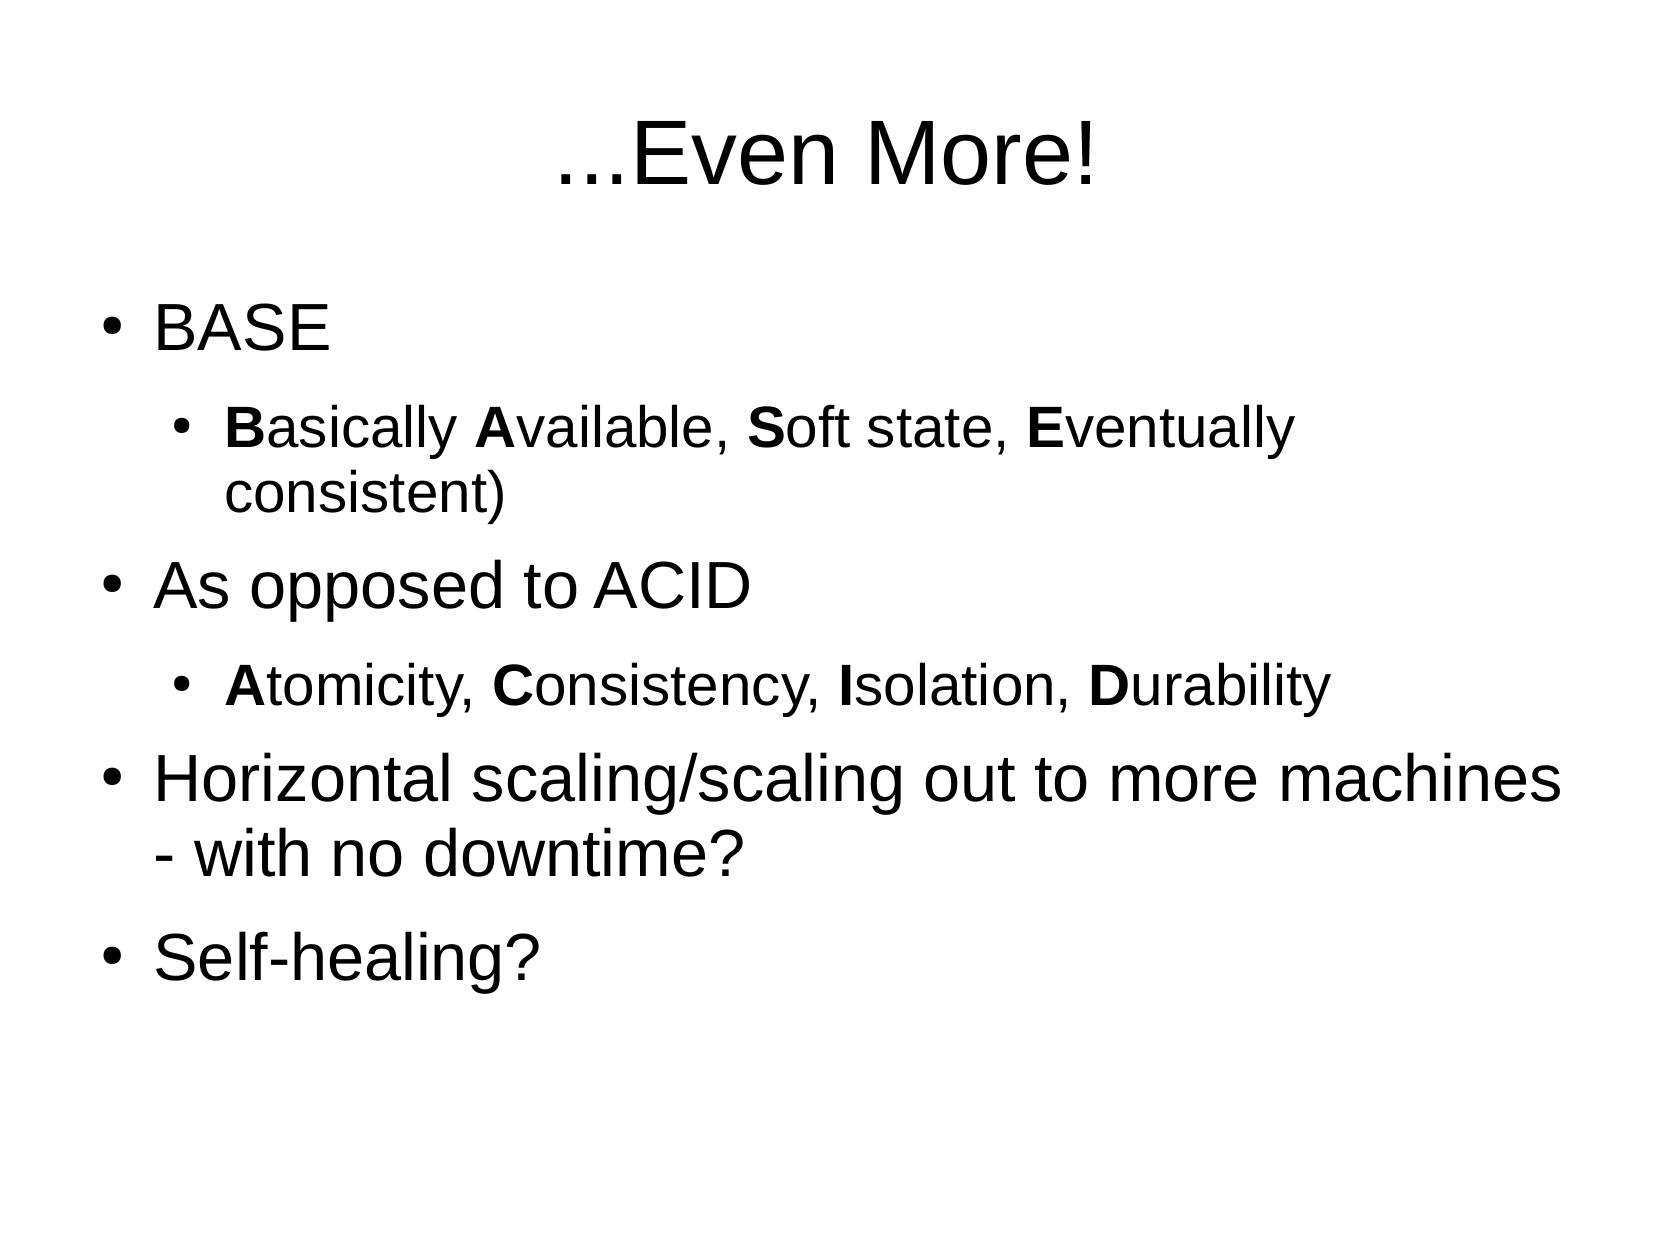

# ...Even More!
BASE
Basically Available, Soft state, Eventually consistent)
As opposed to ACID
Atomicity, Consistency, Isolation, Durability
Horizontal scaling/scaling out to more machines - with no downtime?
Self-healing?